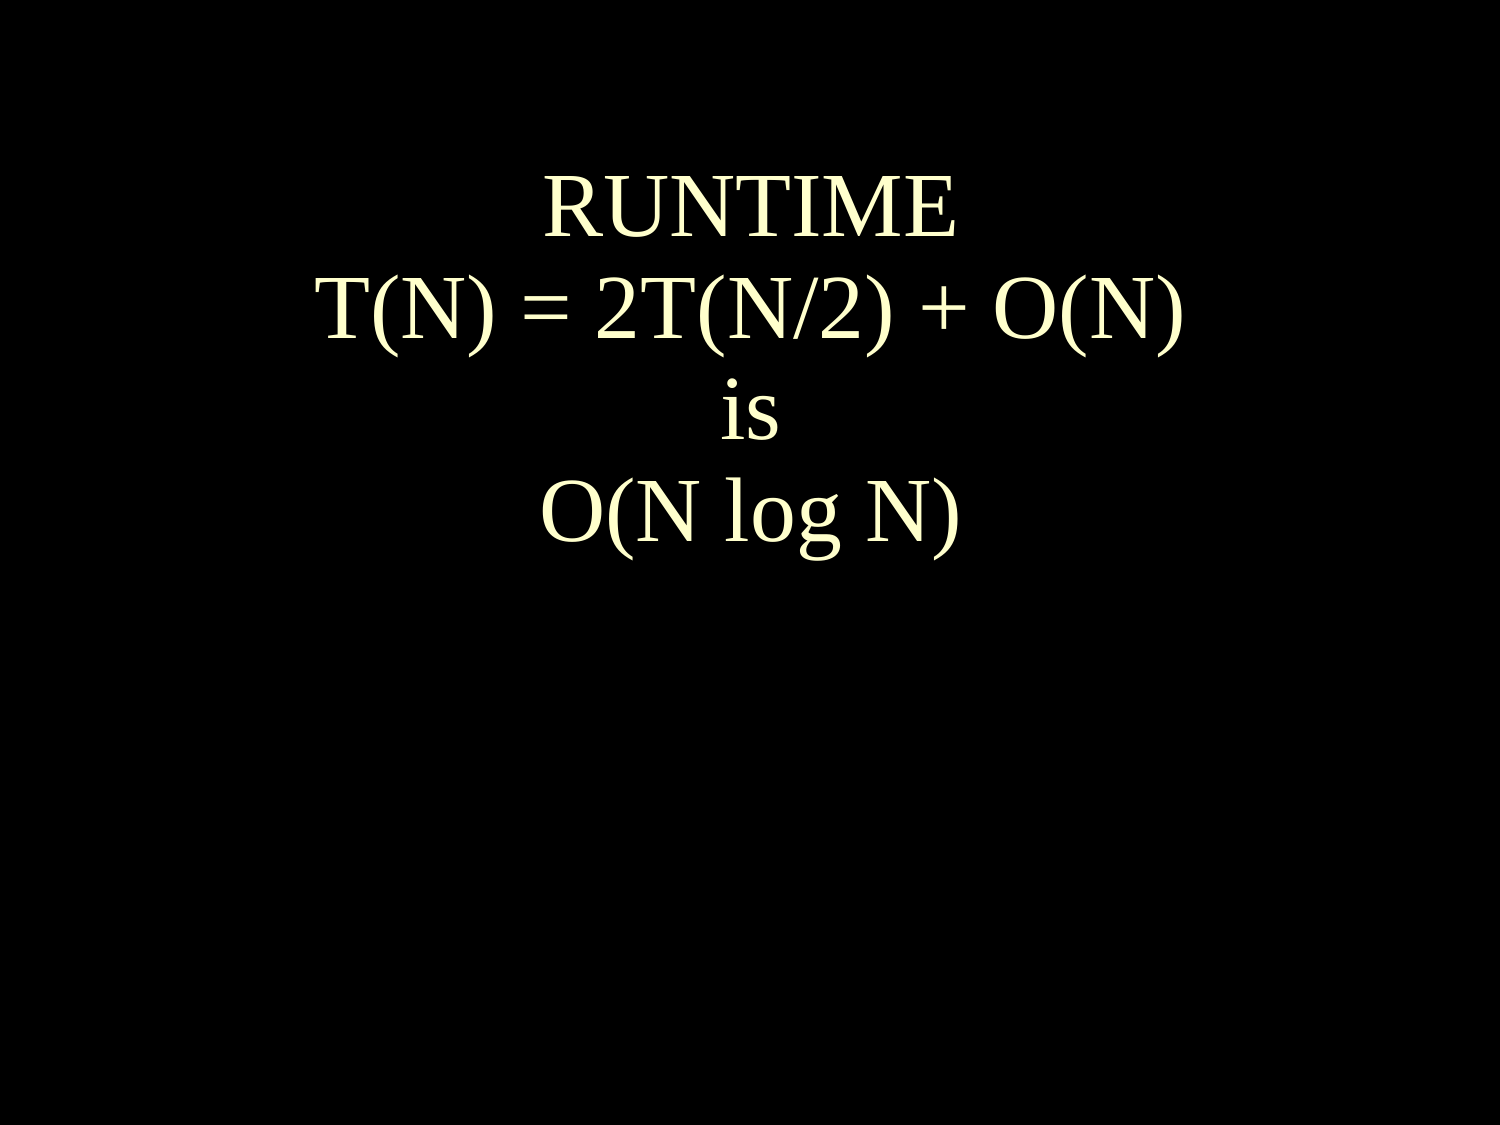

# RUNTIME T(N) = 2T(N/2) + O(N) is O(N log N)